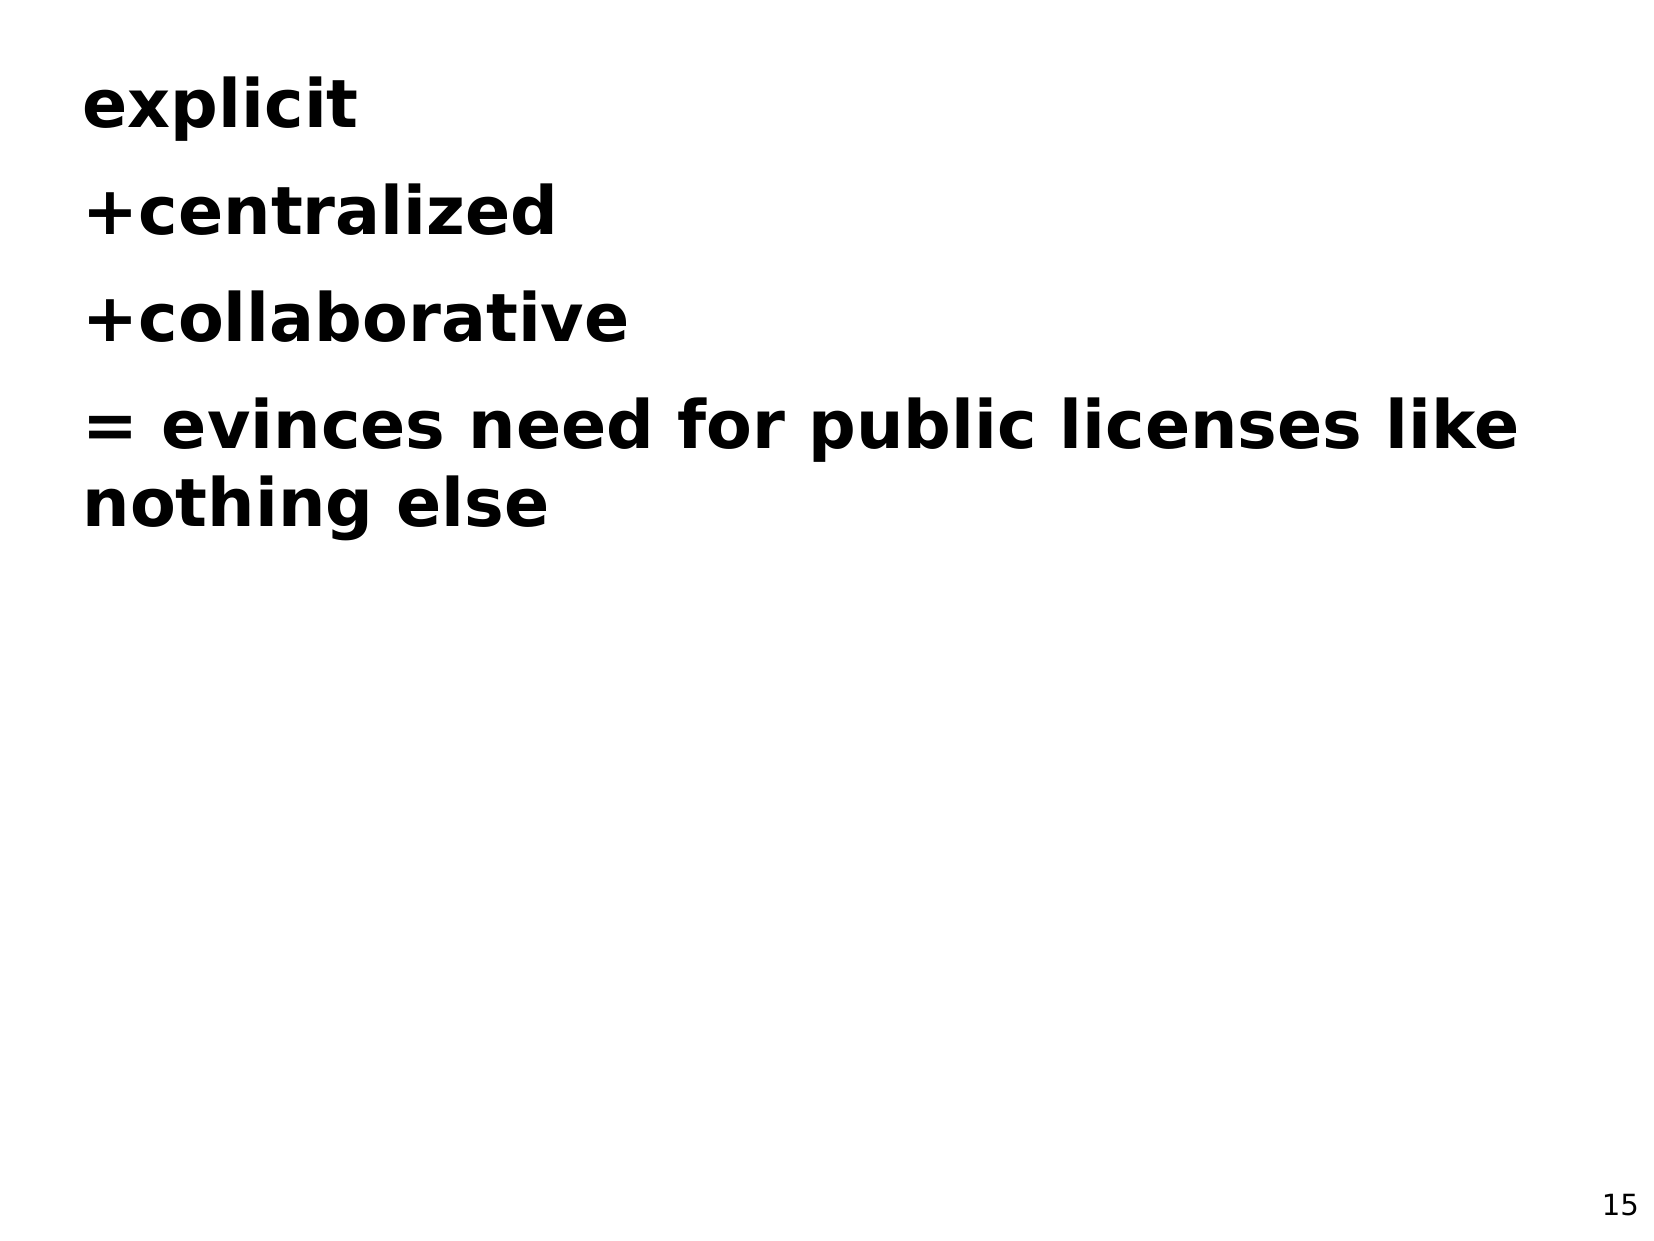

# explicit
+centralized
+collaborative
= evinces need for public licenses like nothing else